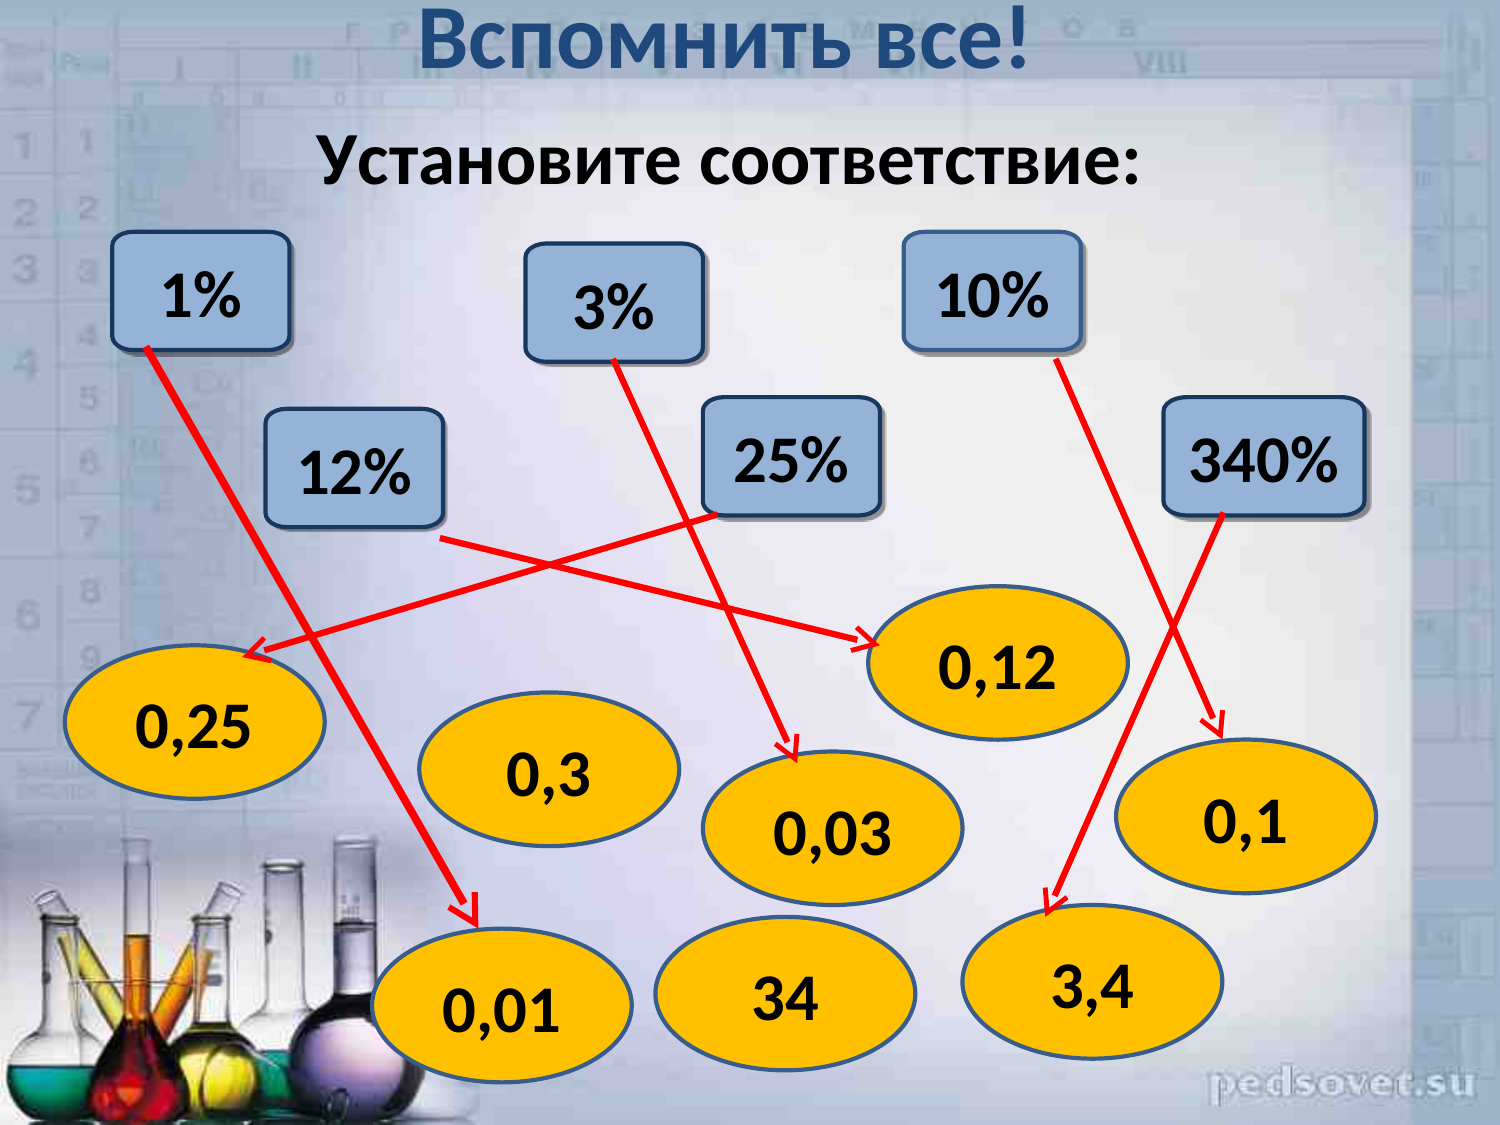

# Вспомнить все!
Установите соответствие:
1%
10%
3%
25%
340%
12%
0,12
0,25
0,3
0,1
0,03
3,4
34
0,01